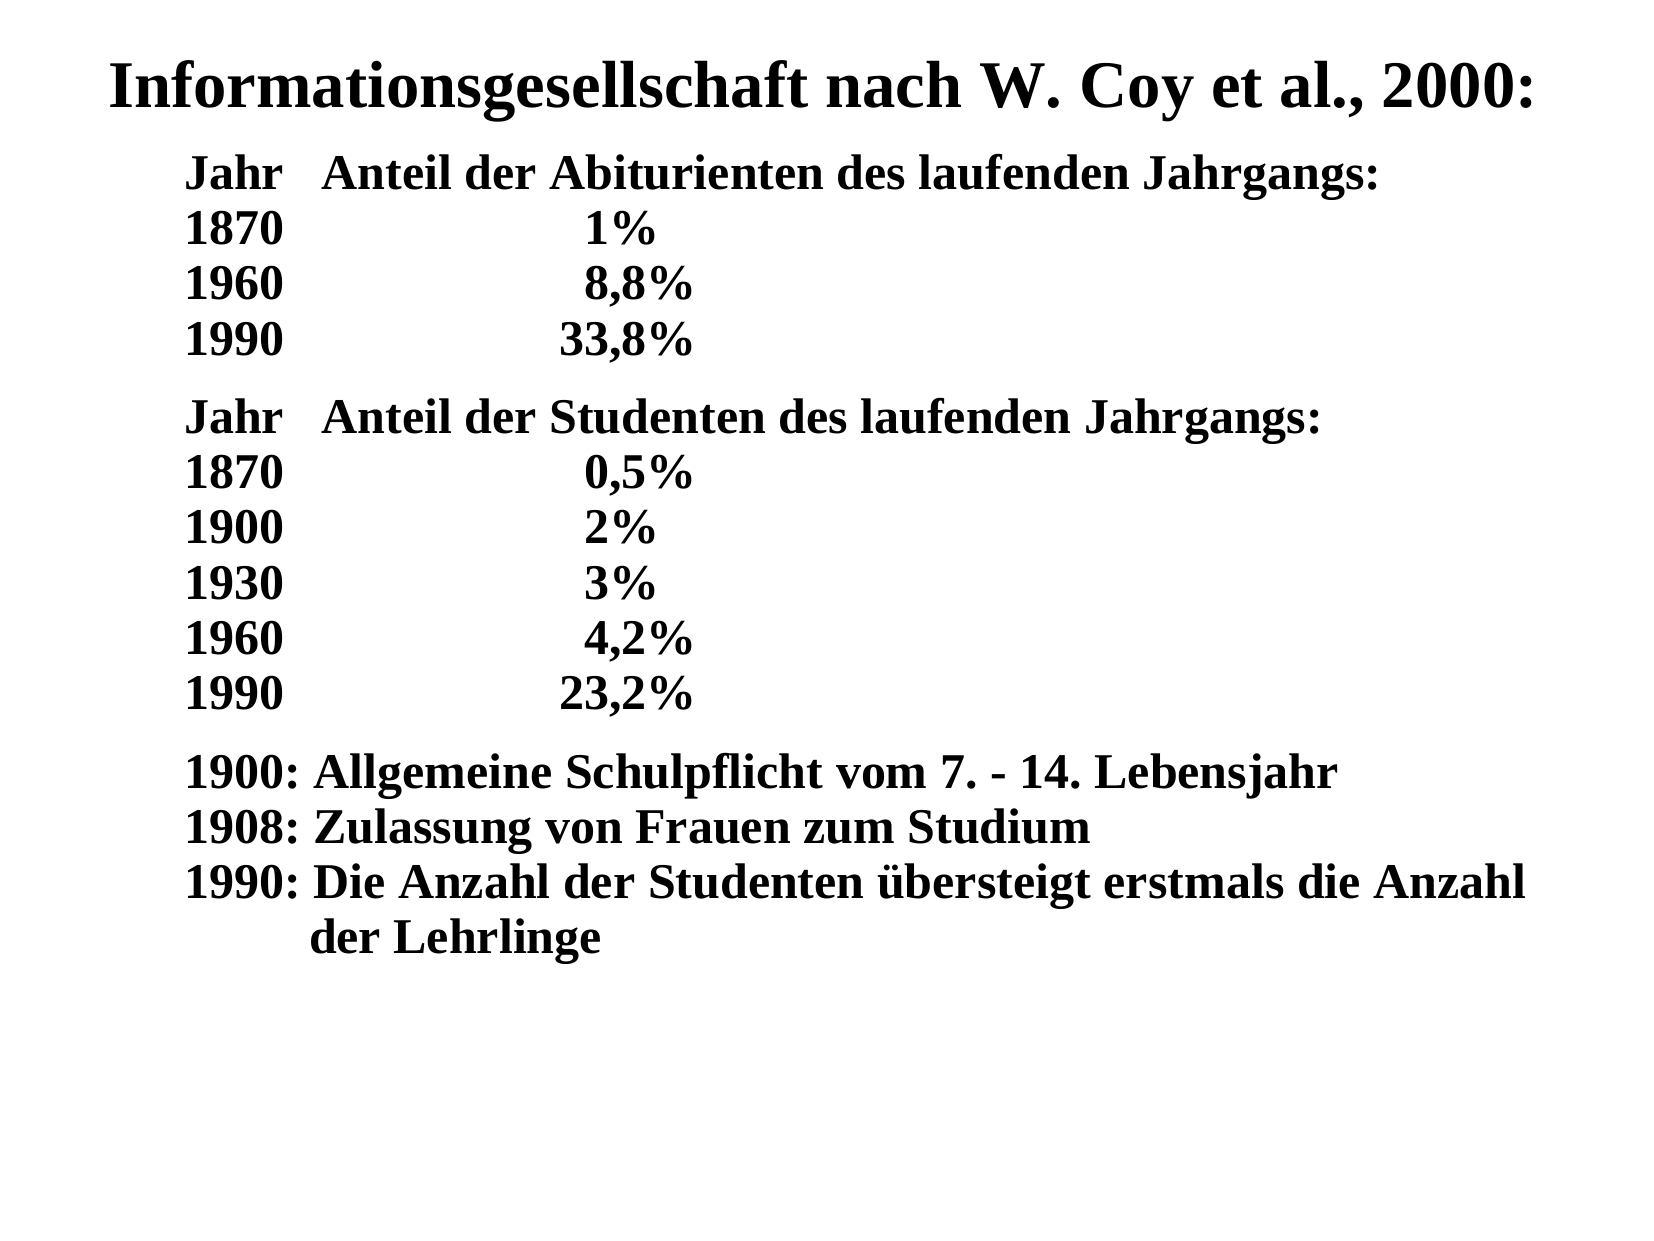

Informationsgesellschaft nach W. Coy et al., 2000:
 Jahr Anteil der Abiturienten des laufenden Jahrgangs:
 1870 1%
 1960 8,8%
 1990 33,8%
 Jahr Anteil der Studenten des laufenden Jahrgangs:
 1870 0,5%
 1900 2%
 1930 3%
 1960 4,2%
 1990 23,2%
 1900: Allgemeine Schulpflicht vom 7. - 14. Lebensjahr
 1908: Zulassung von Frauen zum Studium
 1990: Die Anzahl der Studenten übersteigt erstmals die Anzahl der Lehrlinge